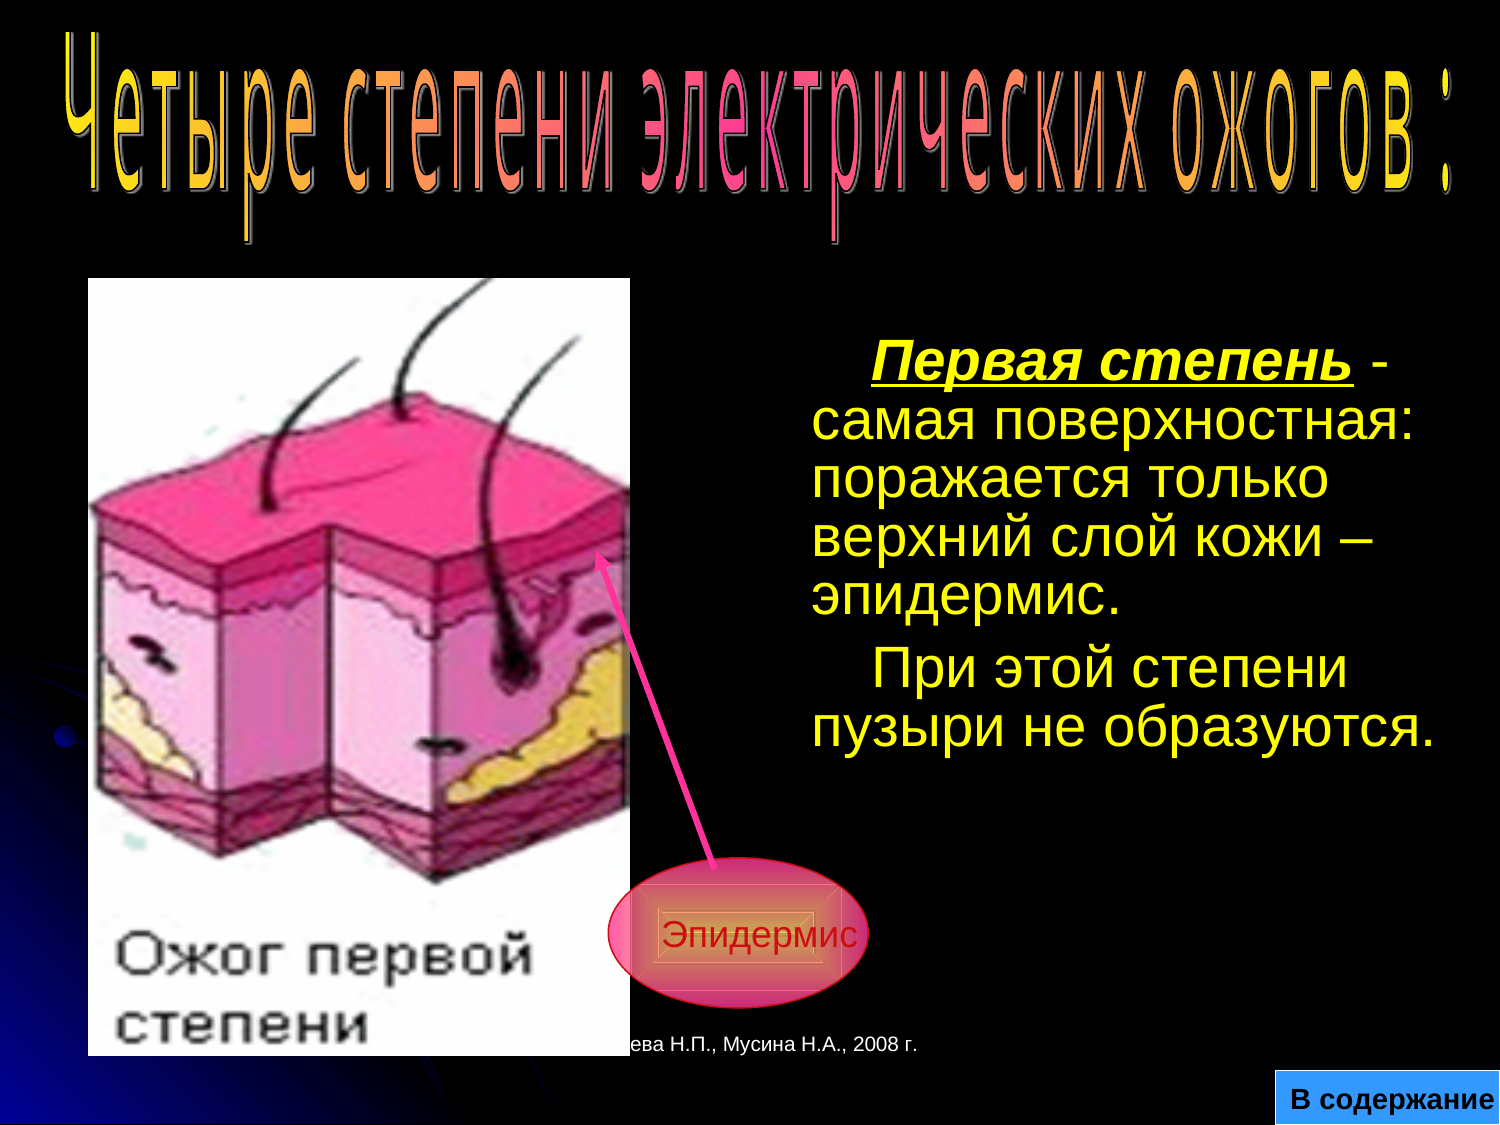

Четыре степени электрических ожогов :
# Первая степень -самая поверхностная: поражается только верхний слой кожи – эпидермис.
При этой степени пузыри не образуются.
Эпидермис
Ханеева Н.П., Мусина Н.А., 2008 г.
В содержание